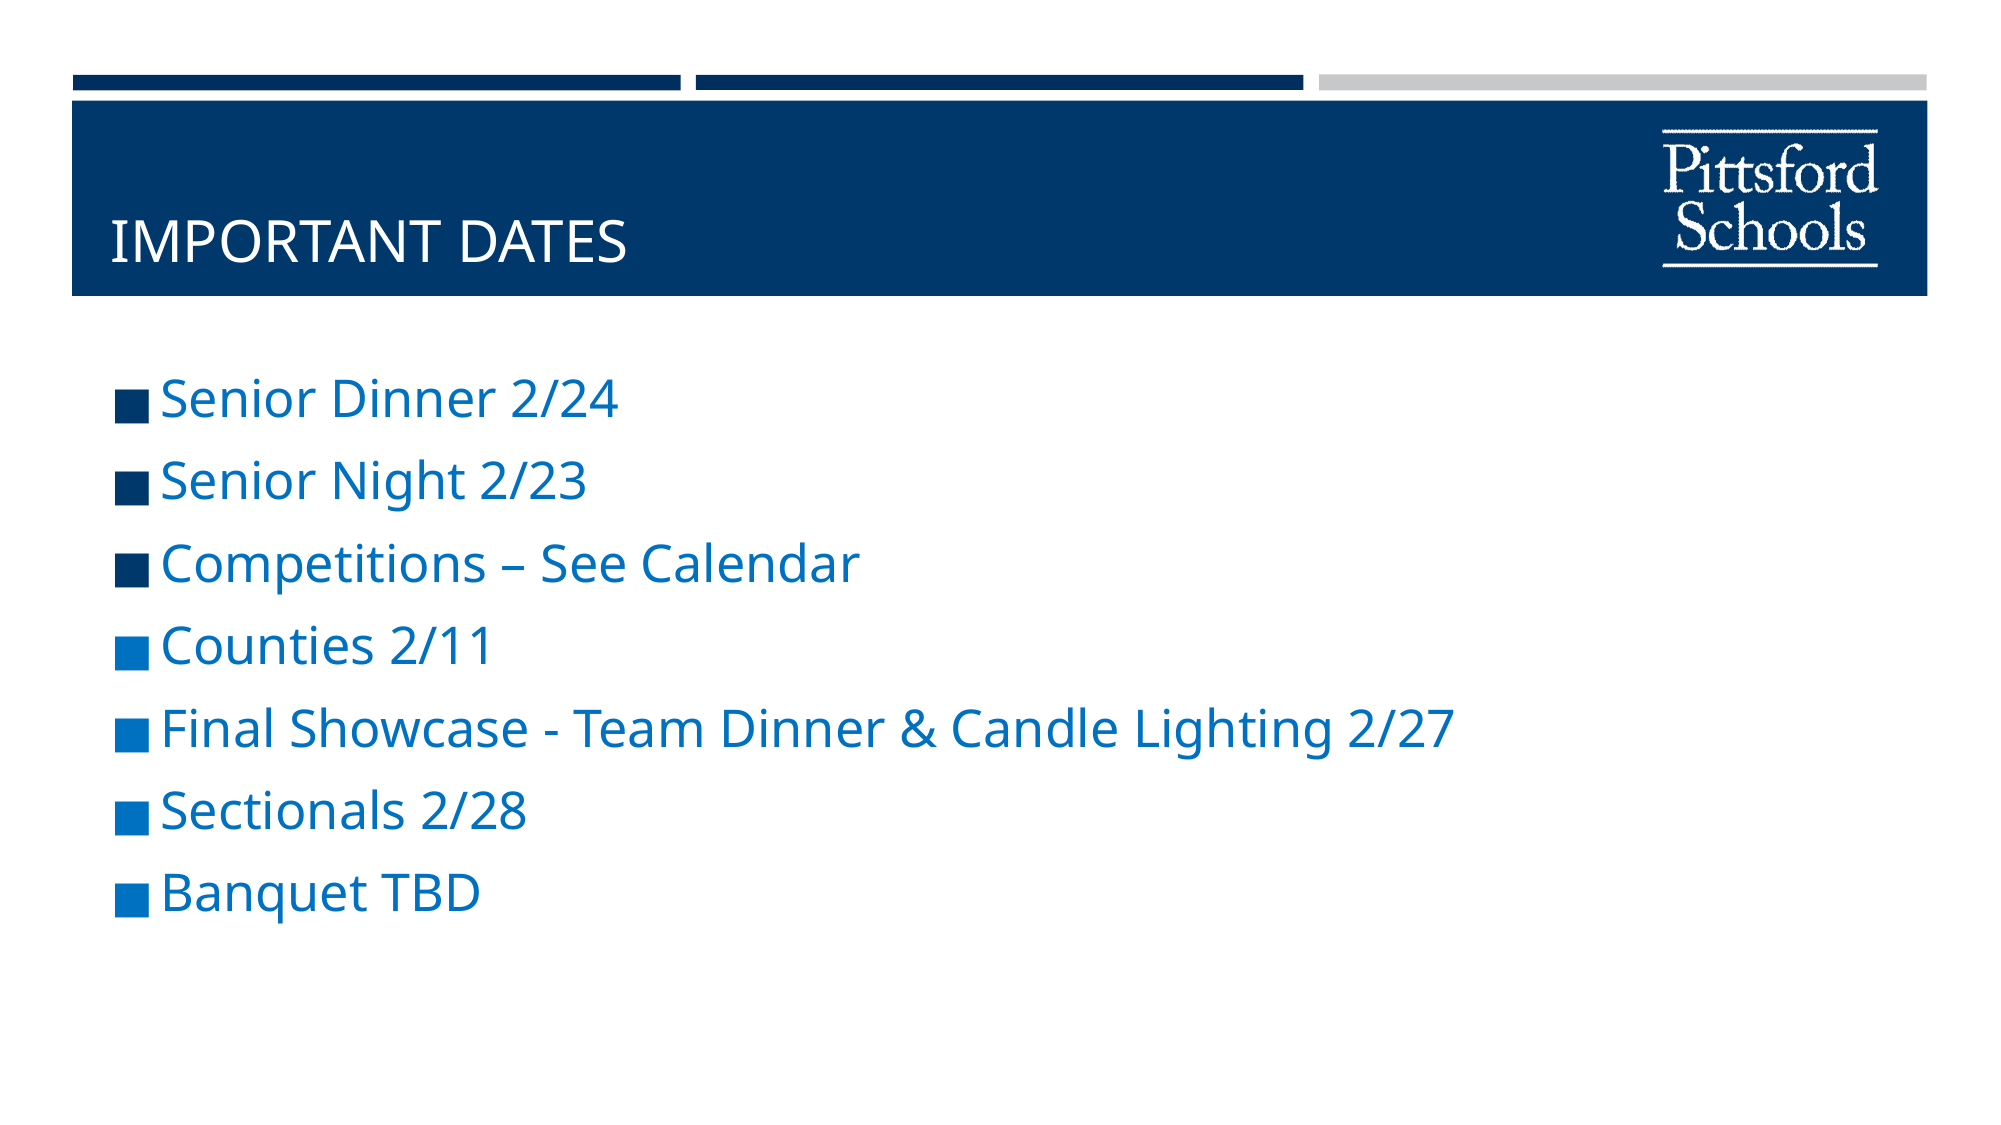

# IMPORTANT DATES
Senior Dinner 2/24
Senior Night 2/23
Competitions – See Calendar
Counties 2/11
Final Showcase - Team Dinner & Candle Lighting 2/27
Sectionals 2/28
Banquet TBD